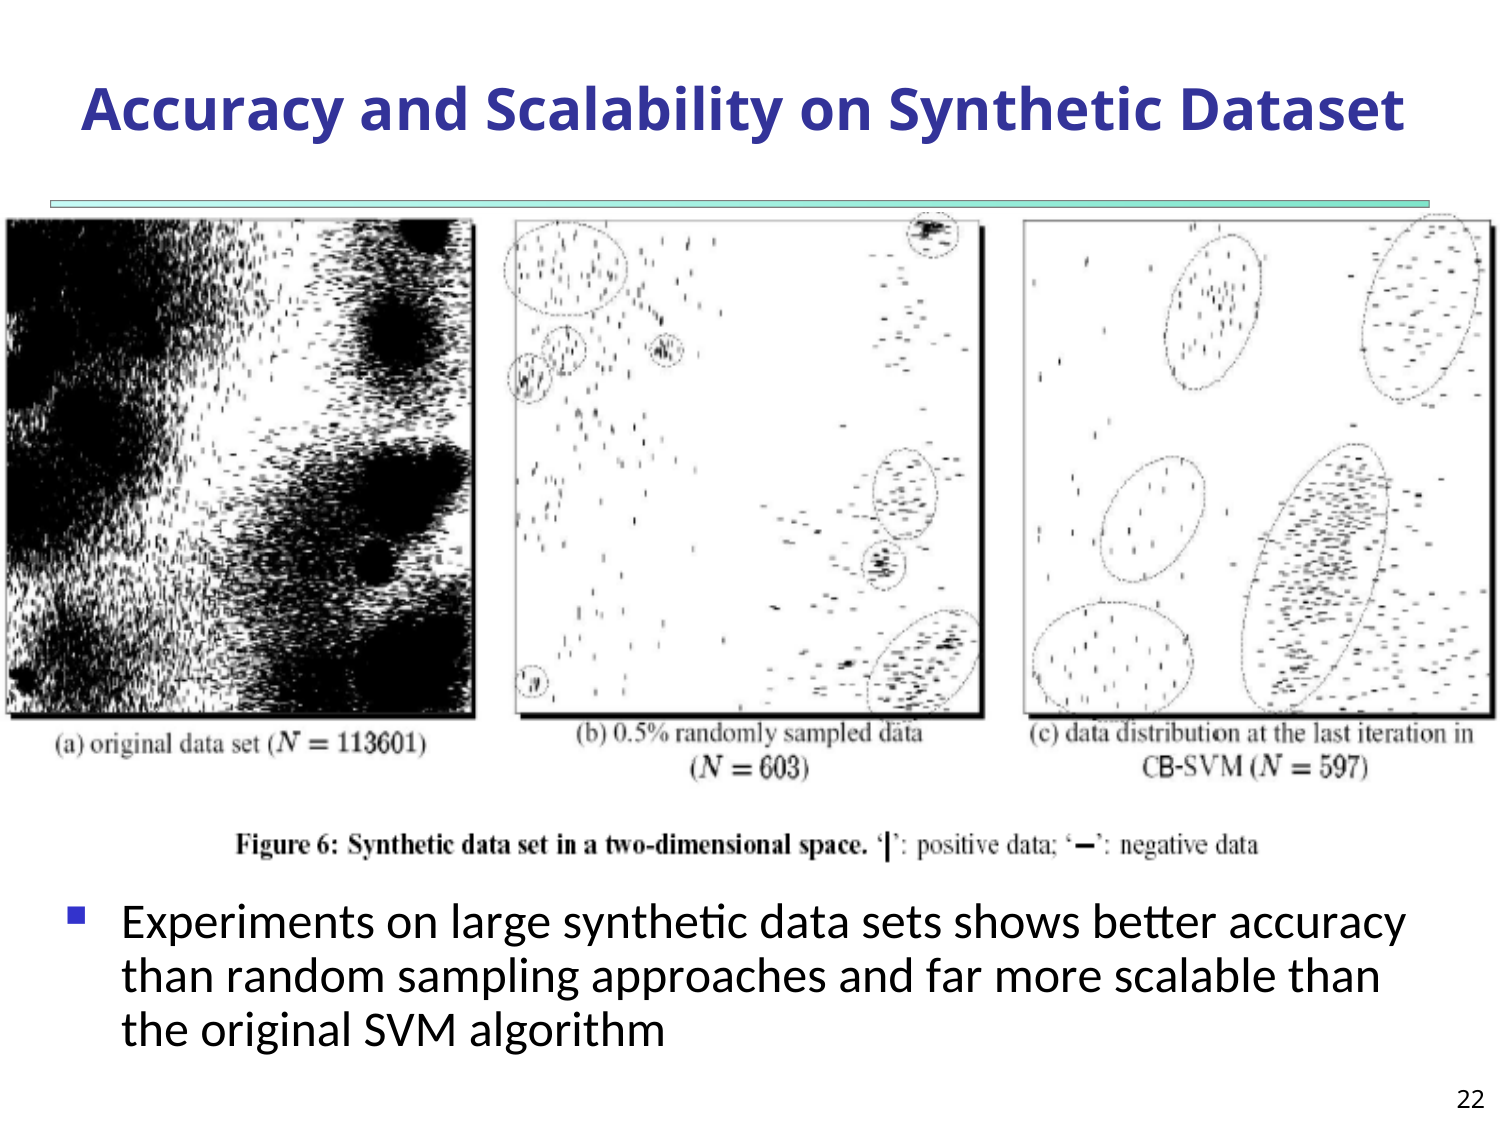

# Accuracy and Scalability on Synthetic Dataset
Experiments on large synthetic data sets shows better accuracy than random sampling approaches and far more scalable than the original SVM algorithm